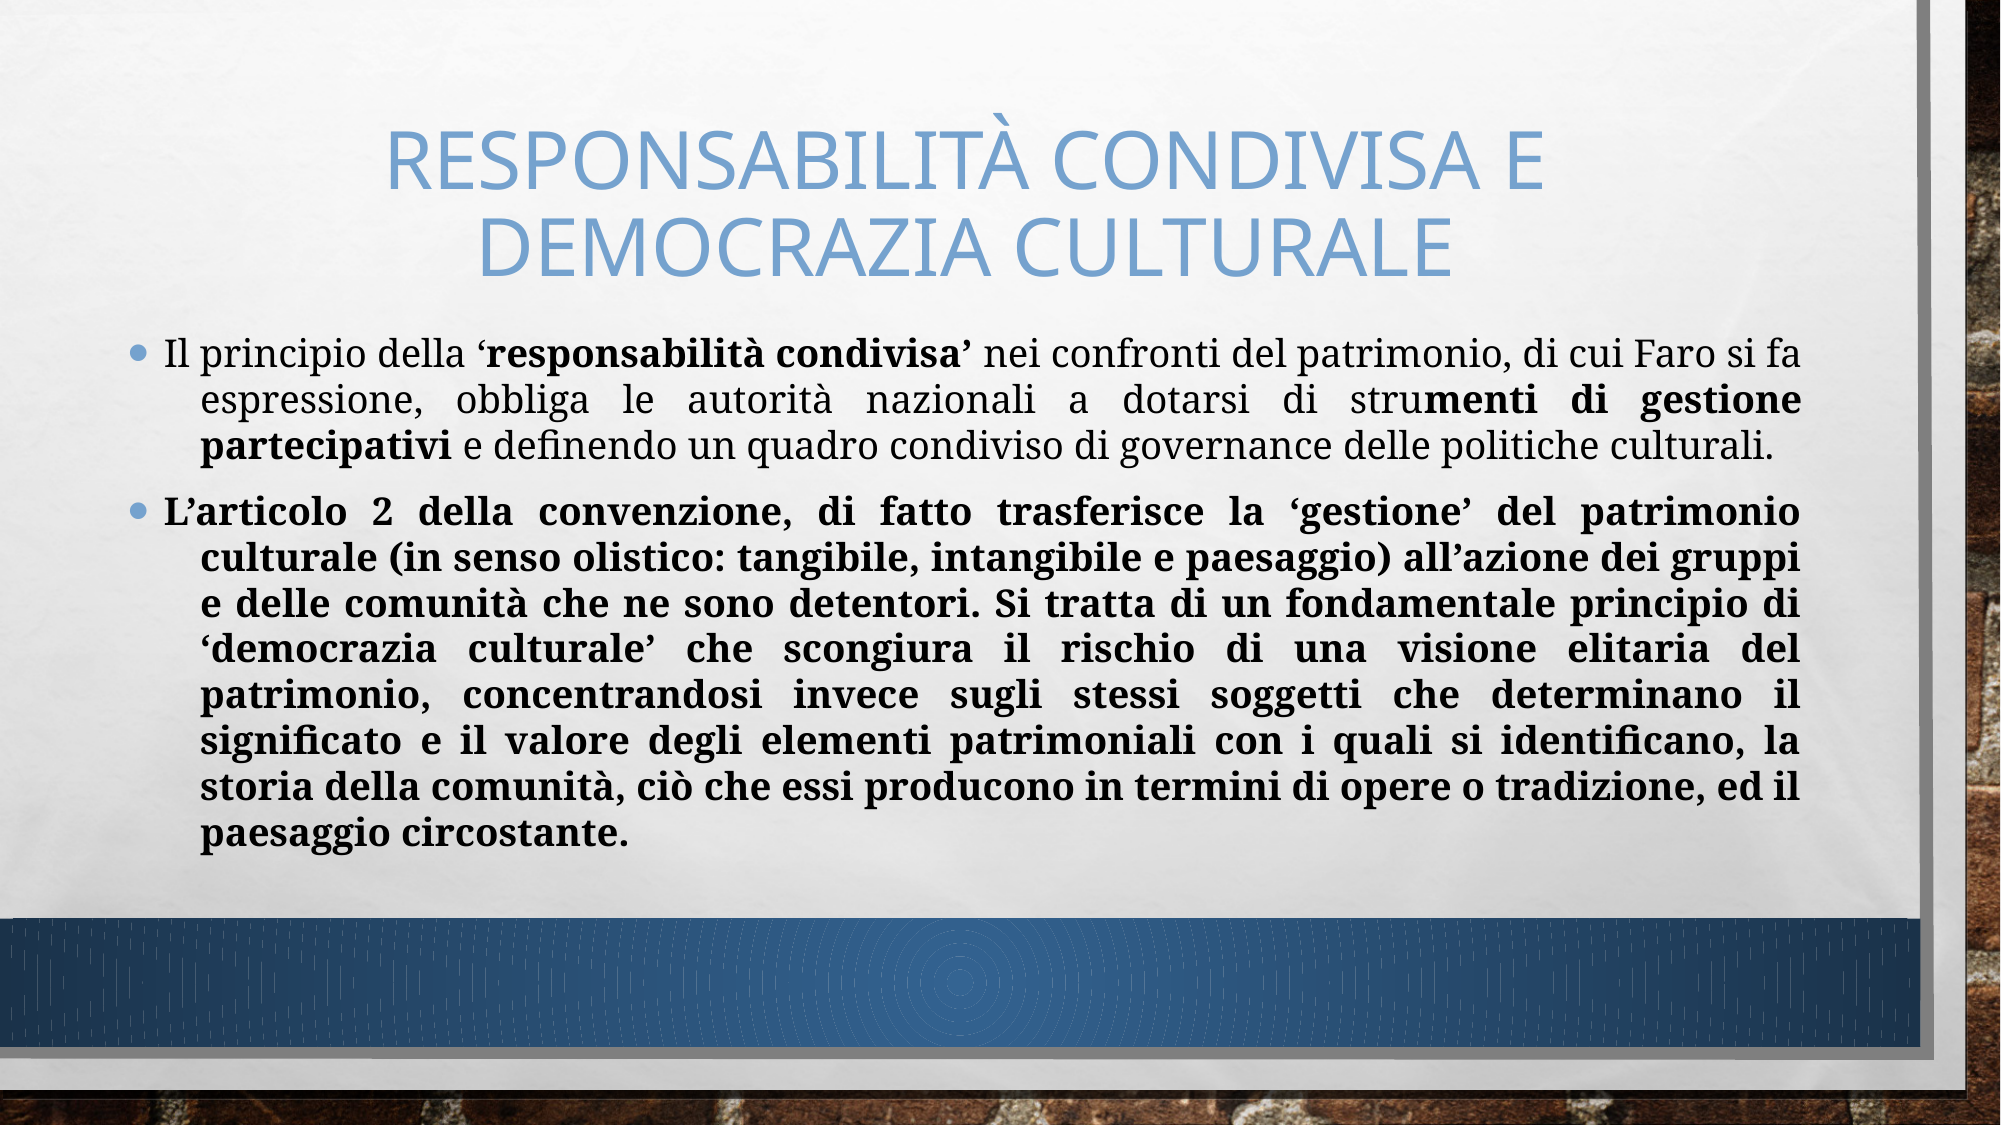

# Responsabilità condivisa e democrazia culturale
Il principio della ‘responsabilità condivisa’ nei confronti del patrimonio, di cui Faro si fa espressione, obbliga le autorità nazionali a dotarsi di strumenti di gestione partecipativi e definendo un quadro condiviso di governance delle politiche culturali.
L’articolo 2 della convenzione, di fatto trasferisce la ‘gestione’ del patrimonio culturale (in senso olistico: tangibile, intangibile e paesaggio) all’azione dei gruppi e delle comunità che ne sono detentori. Si tratta di un fondamentale principio di ‘democrazia culturale’ che scongiura il rischio di una visione elitaria del patrimonio, concentrandosi invece sugli stessi soggetti che determinano il significato e il valore degli elementi patrimoniali con i quali si identificano, la storia della comunità, ciò che essi producono in termini di opere o tradizione, ed il paesaggio circostante.